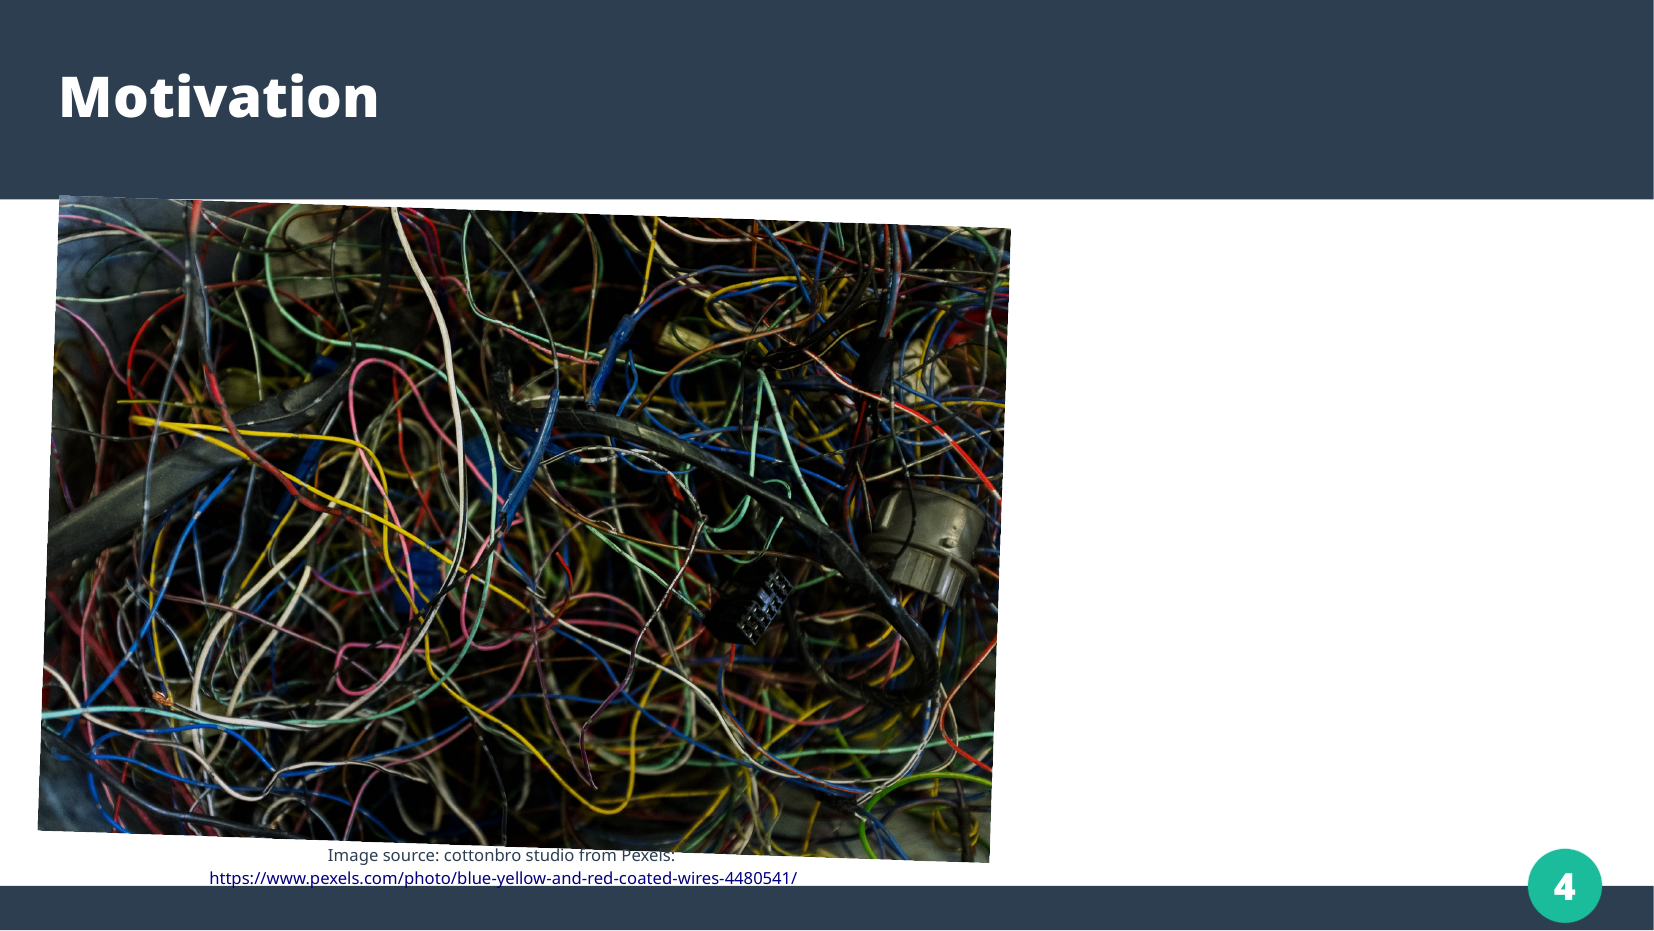

# Motivation
Image source: cottonbro studio from Pexels: https://www.pexels.com/photo/blue-yellow-and-red-coated-wires-4480541/